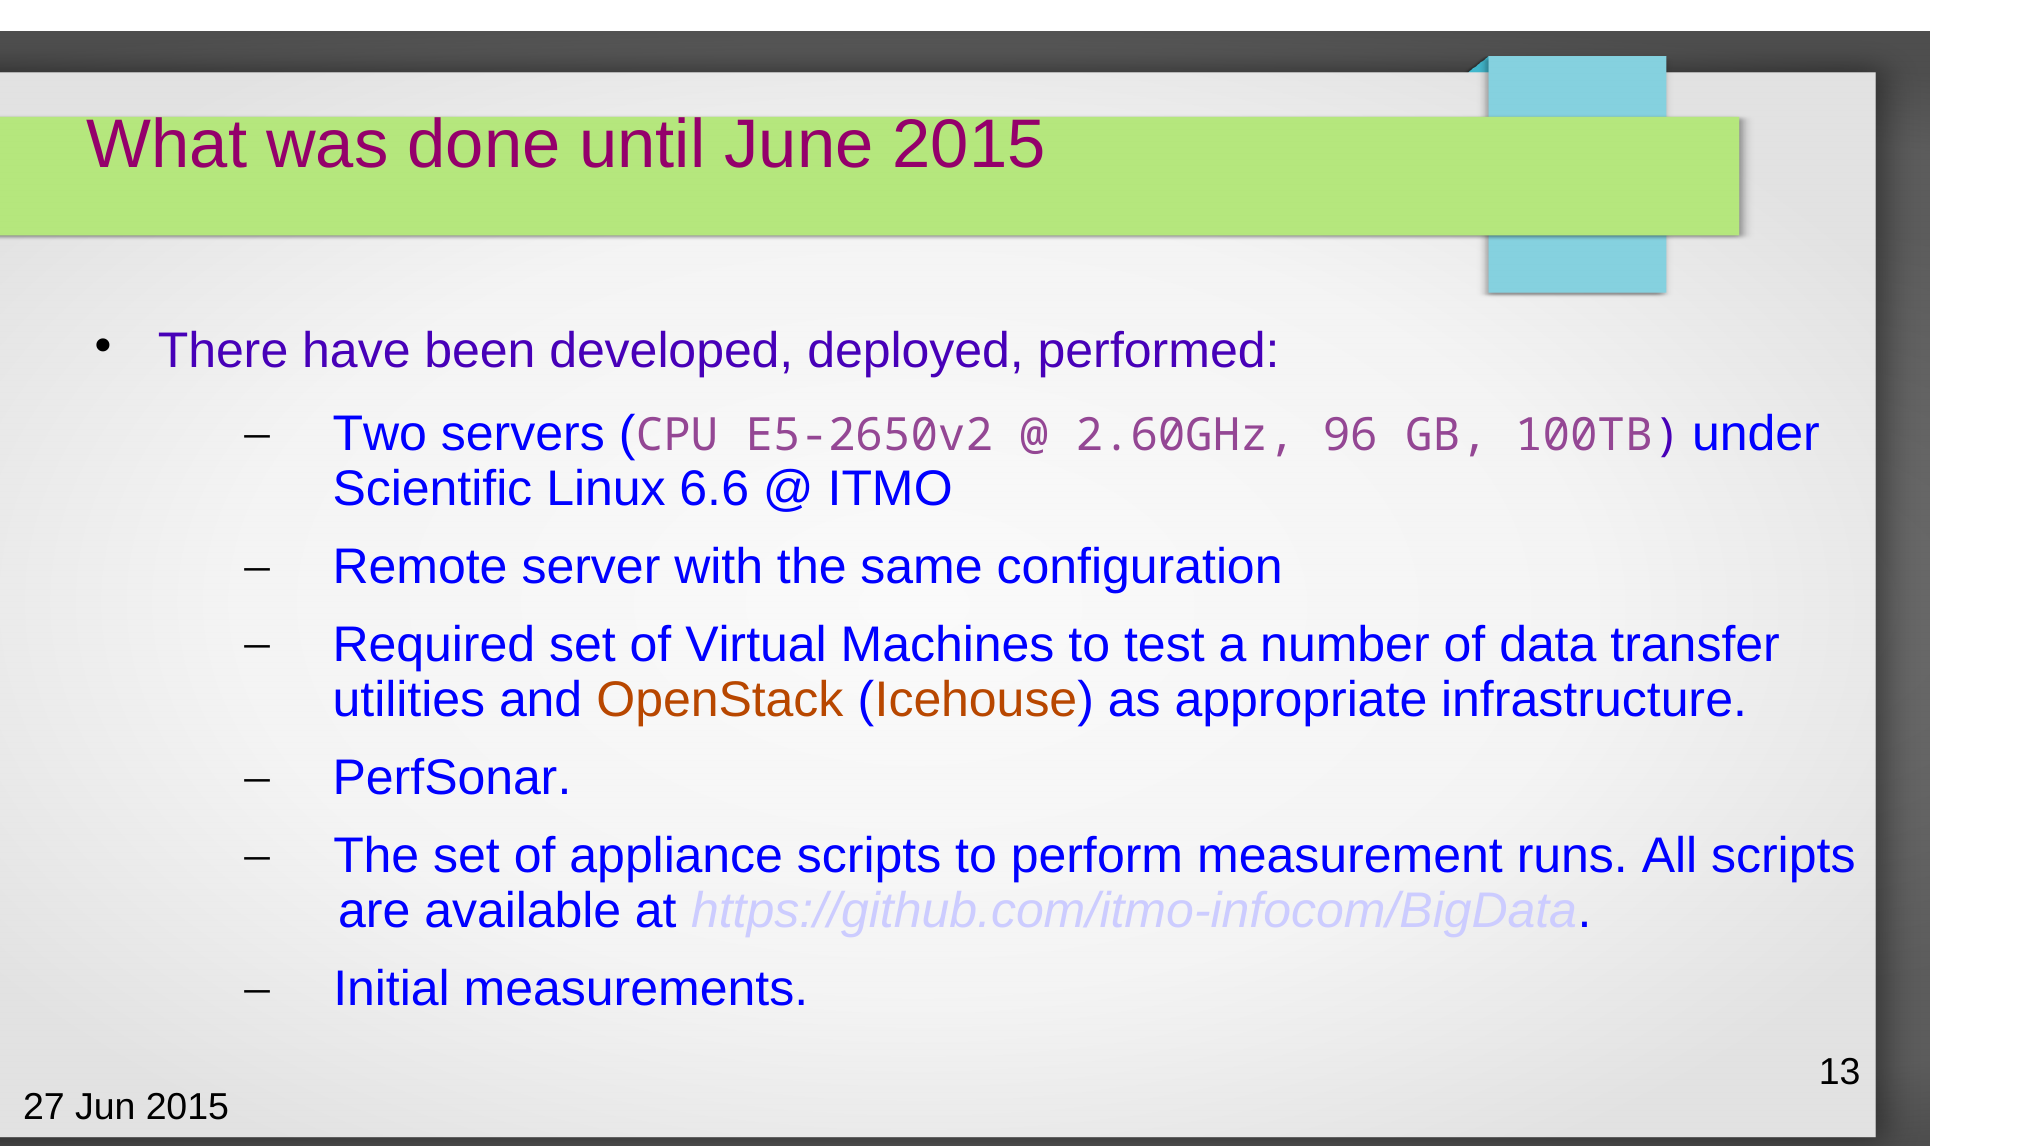

# What was done until June 2015
 There have been developed, deployed, performed:
Two servers (CPU E5-2650v2 @ 2.60GHz, 96 GB, 100TB) under Scientific Linux 6.6 @ ITMO
Remote server with the same configuration
Required set of Virtual Machines to test a number of data transfer utilities and OpenStack (Icehouse) as appropriate infrastructure.
PerfSonar.
 The set of appliance scripts to perform measurement runs. All scripts are available at https://github.com/itmo-infocom/BigData.
 Initial measurements.
13
23th May 2014